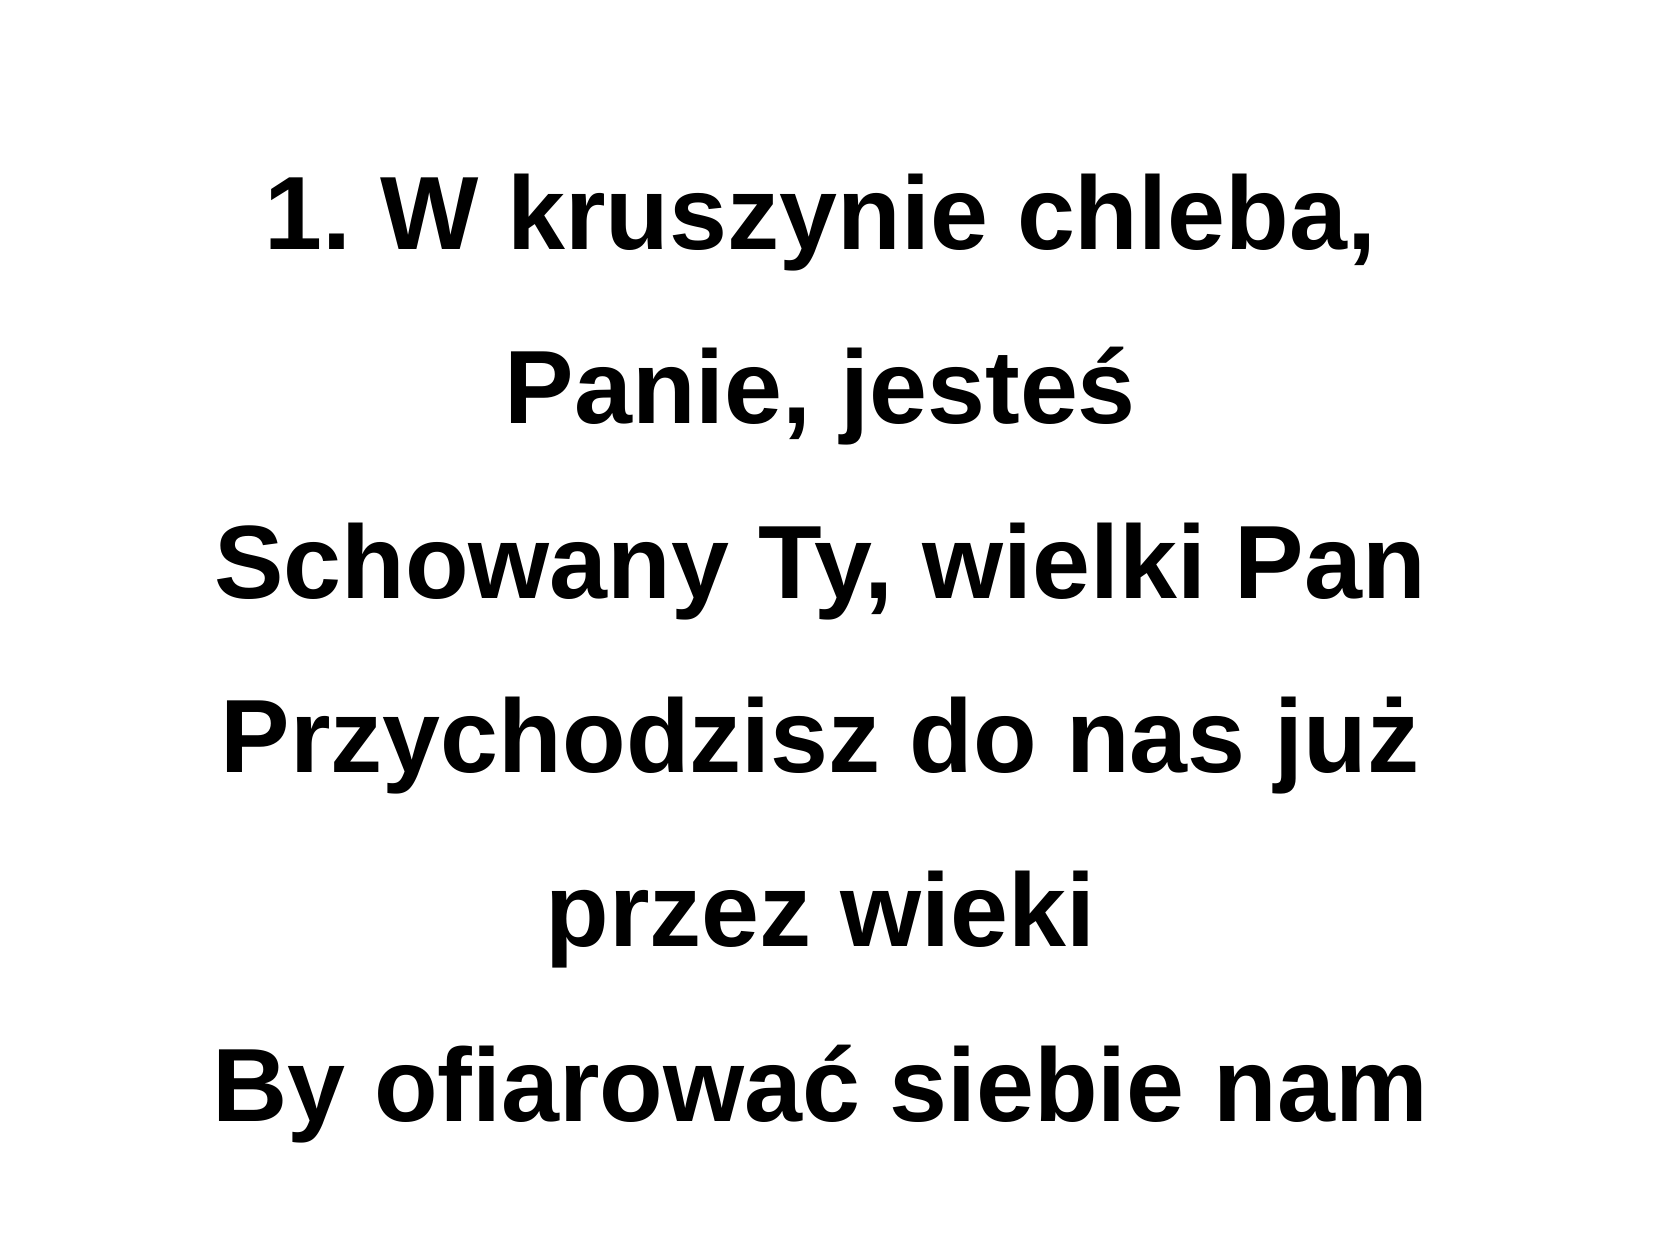

# 1. W kruszynie chleba,
Panie, jesteś
Schowany Ty, wielki Pan
Przychodzisz do nas już
przez wieki
By ofiarować siebie nam